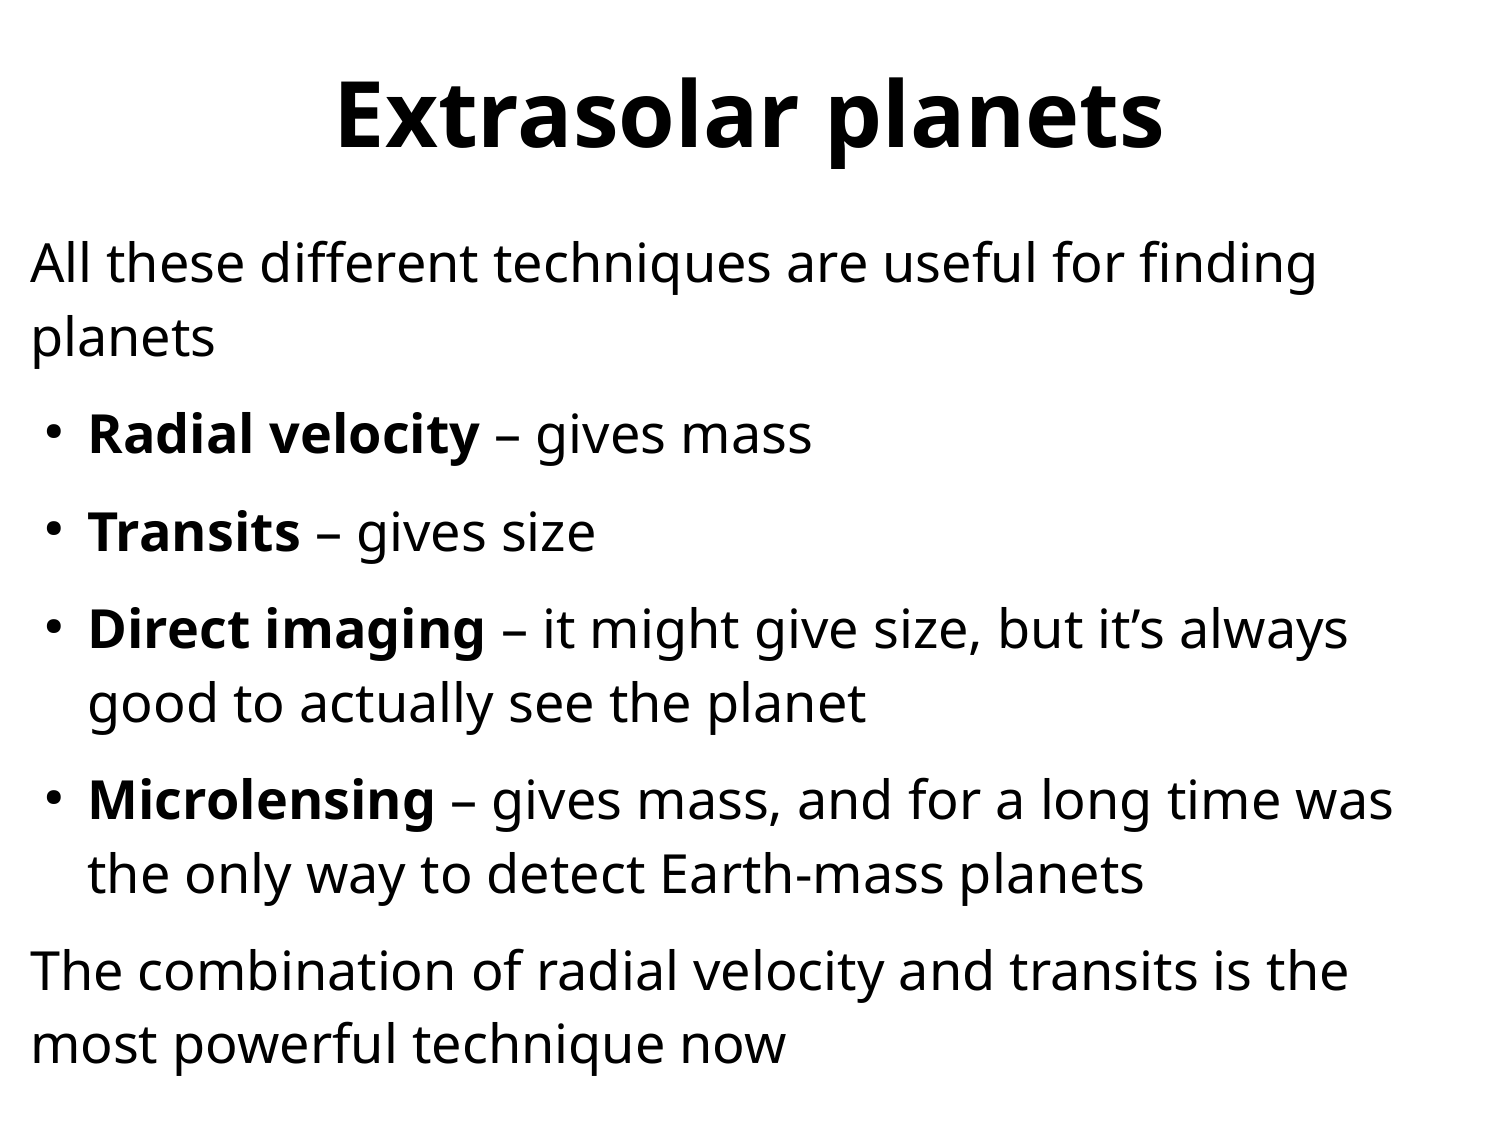

# Extrasolar planets
All these different techniques are useful for finding planets
Radial velocity – gives mass
Transits – gives size
Direct imaging – it might give size, but it’s always good to actually see the planet
Microlensing – gives mass, and for a long time was the only way to detect Earth-mass planets
The combination of radial velocity and transits is the most powerful technique now